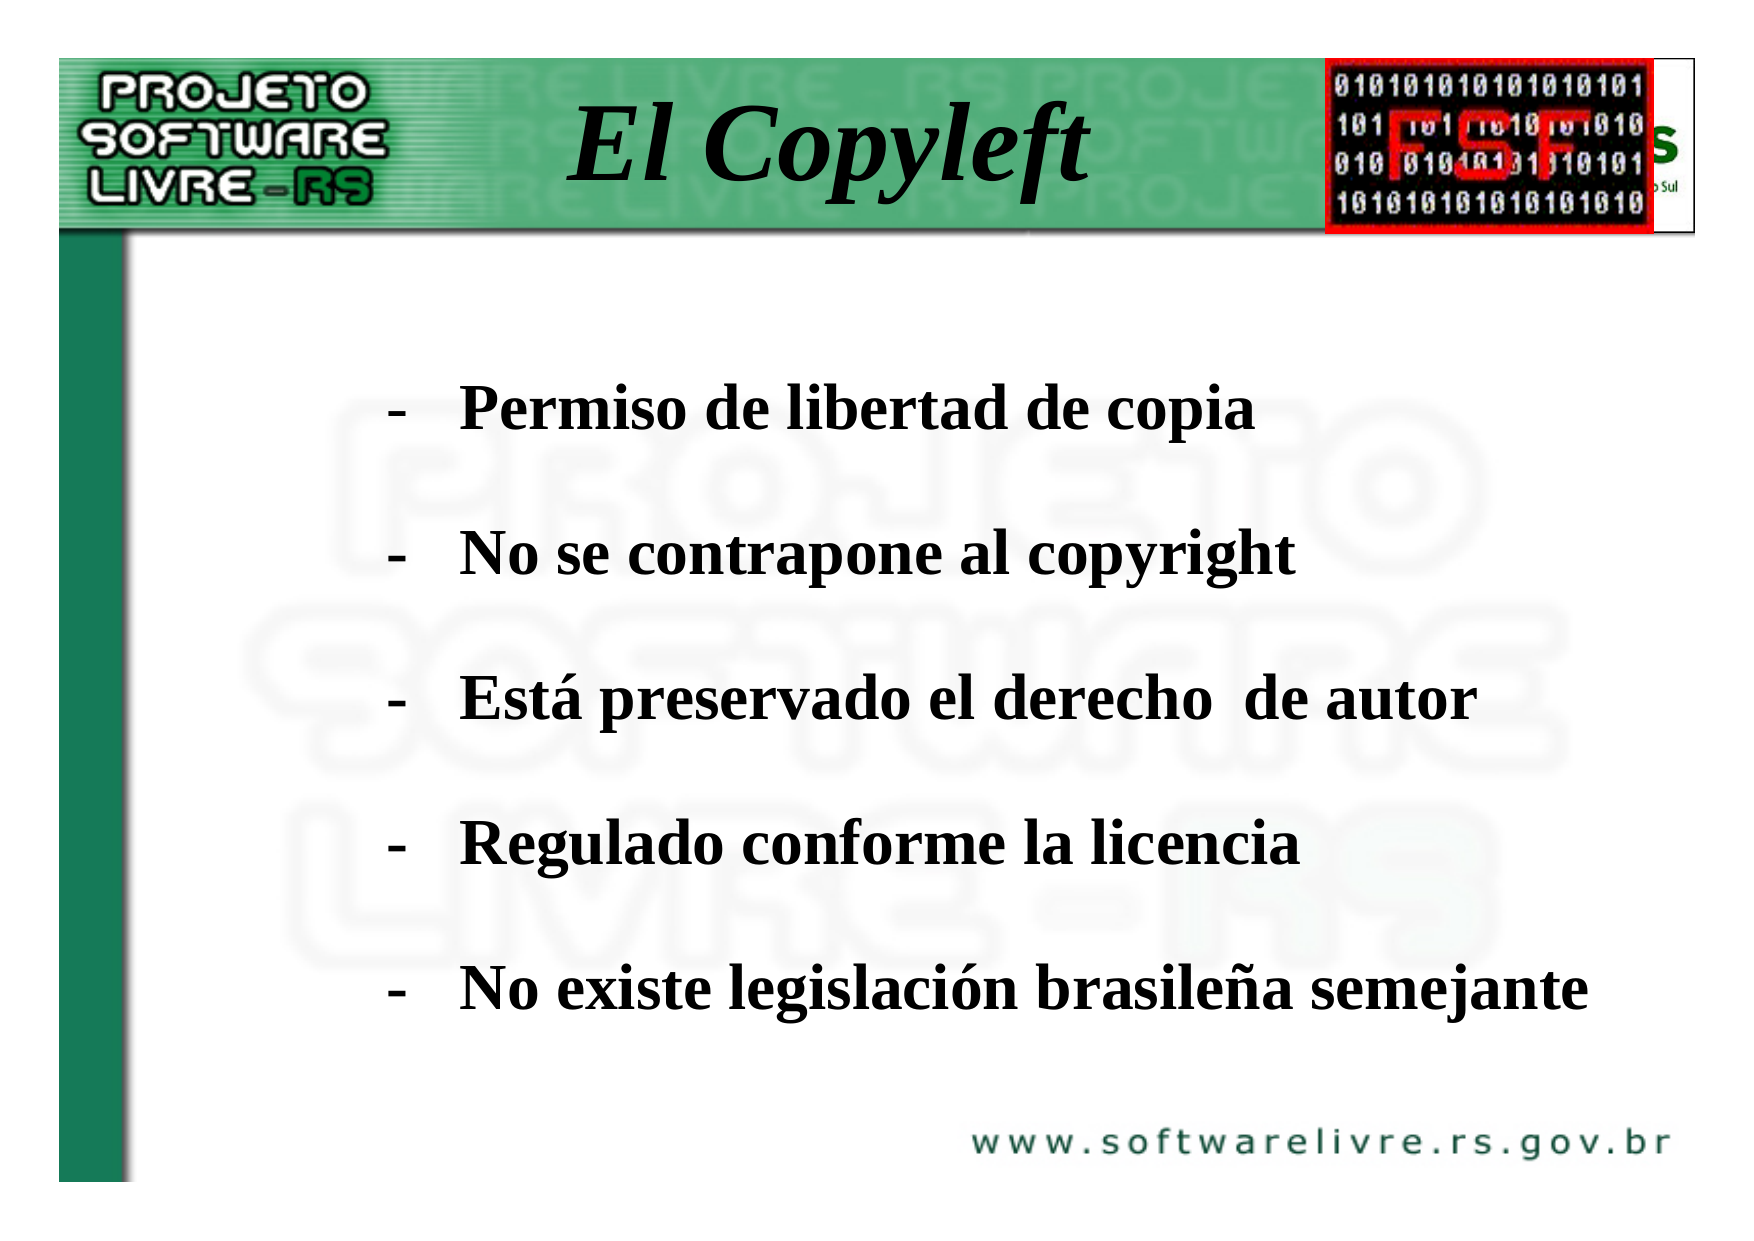

El Copyleft
-	Permiso de libertad de copia
-	No se contrapone al copyright
-	Está preservado el derecho de autor
-	Regulado conforme la licencia
-	No existe legislación brasileña semejante